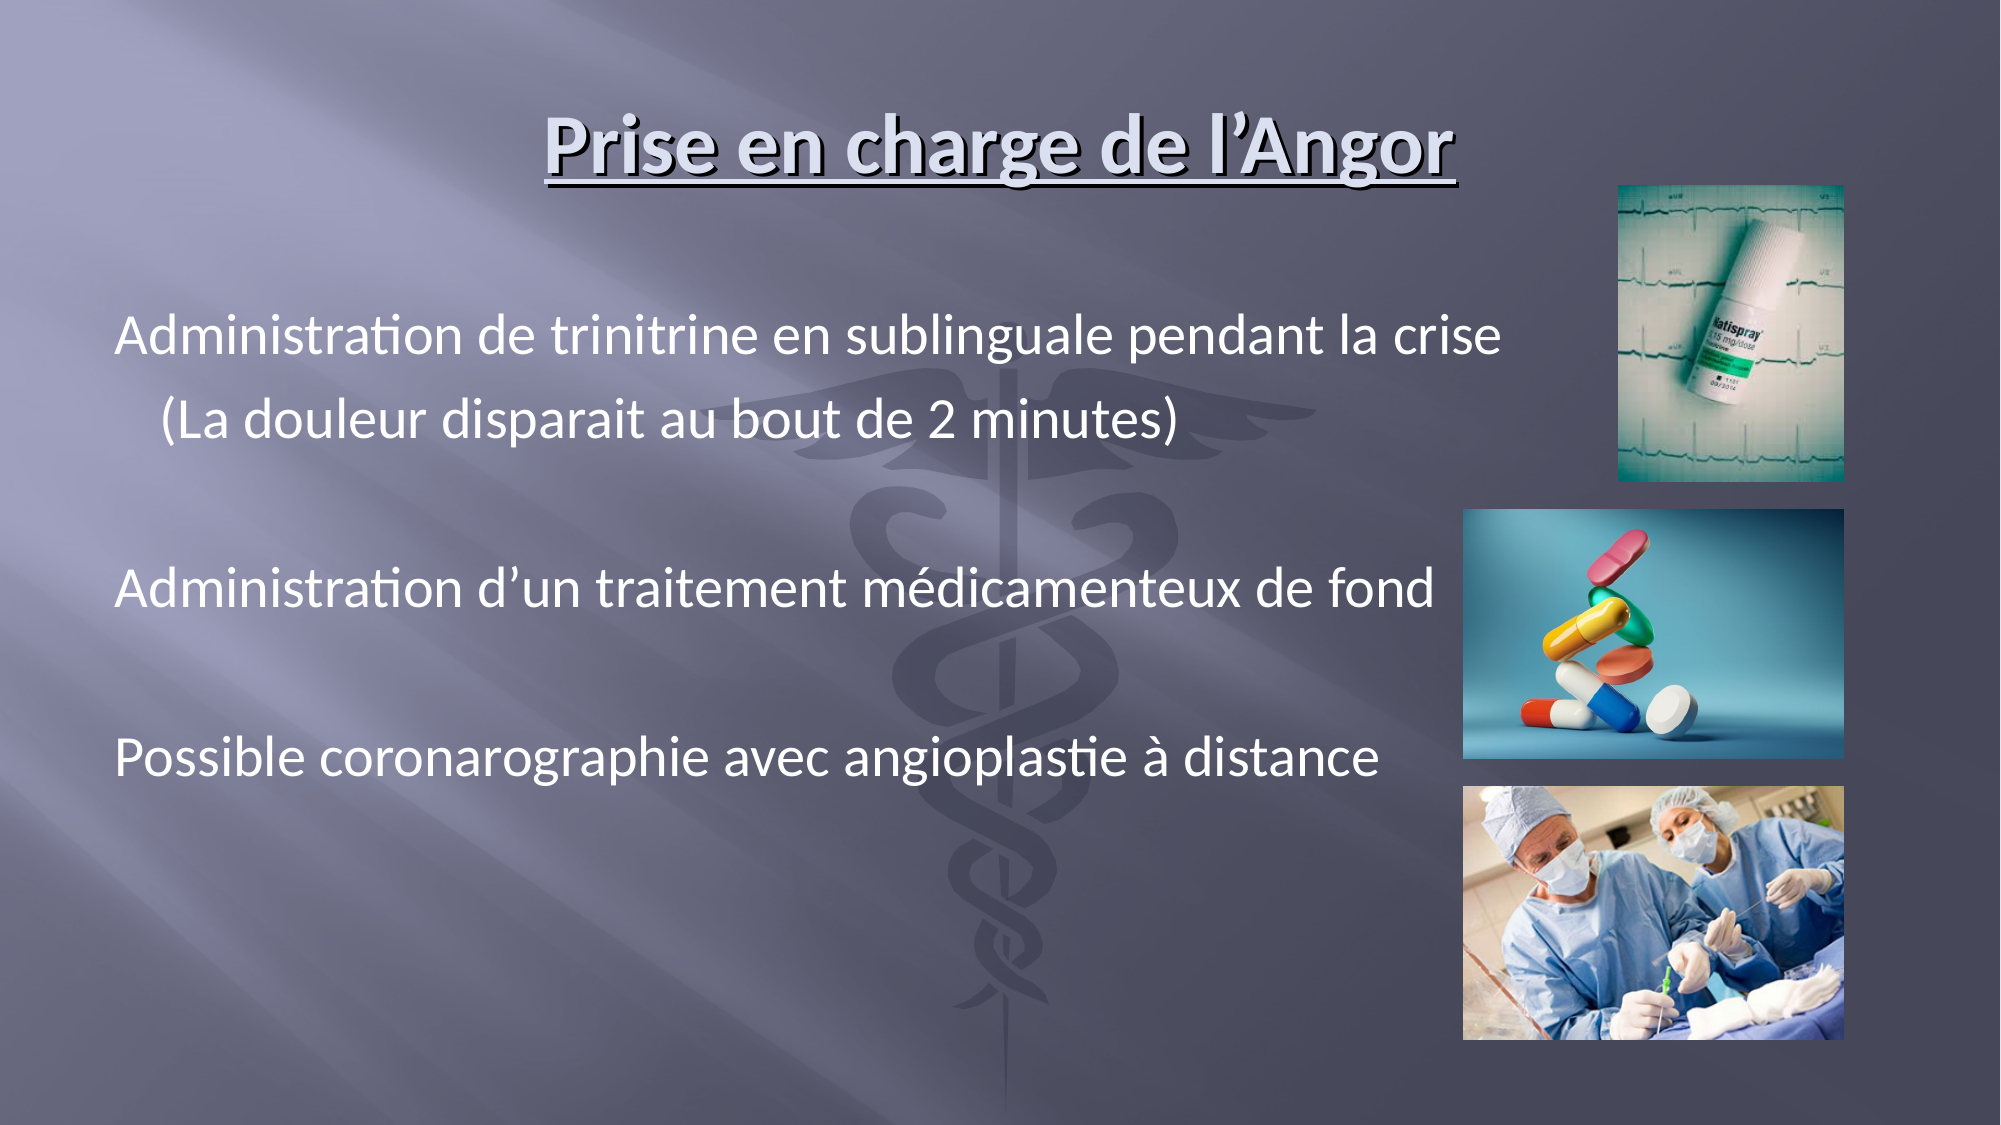

Prise en charge de l’Angor
# Administration de trinitrine en sublinguale pendant la crise
(La douleur disparait au bout de 2 minutes)
Administration d’un traitement médicamenteux de fond
Possible coronarographie avec angioplastie à distance